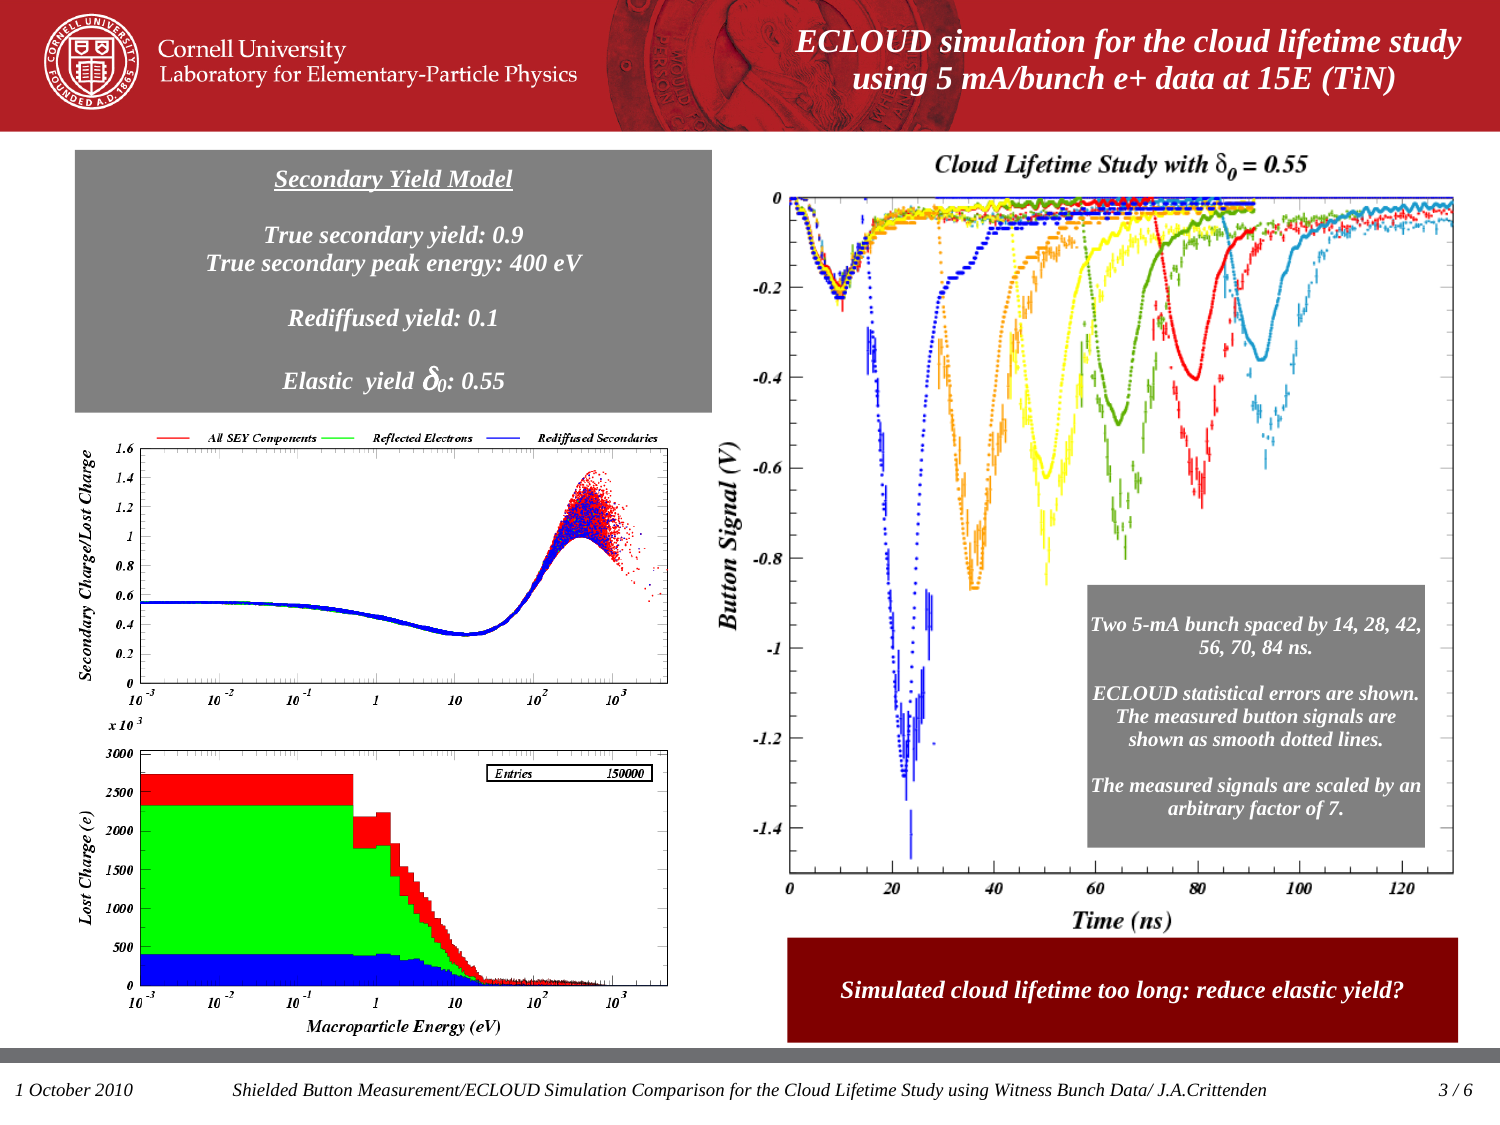

ECLOUD simulation for the cloud lifetime study
using 5 mA/bunch e+ data at 15E (TiN)
Secondary Yield Model
True secondary yield: 0.9
True secondary peak energy: 400 eV
Rediffused yield: 0.1
Elastic yield d0: 0.55
Two 5-mA bunch spaced by 14, 28, 42, 56, 70, 84 ns.
ECLOUD statistical errors are shown.
The measured button signals are shown as smooth dotted lines.
The measured signals are scaled by an arbitrary factor of 7.
Simulated cloud lifetime too long: reduce elastic yield?